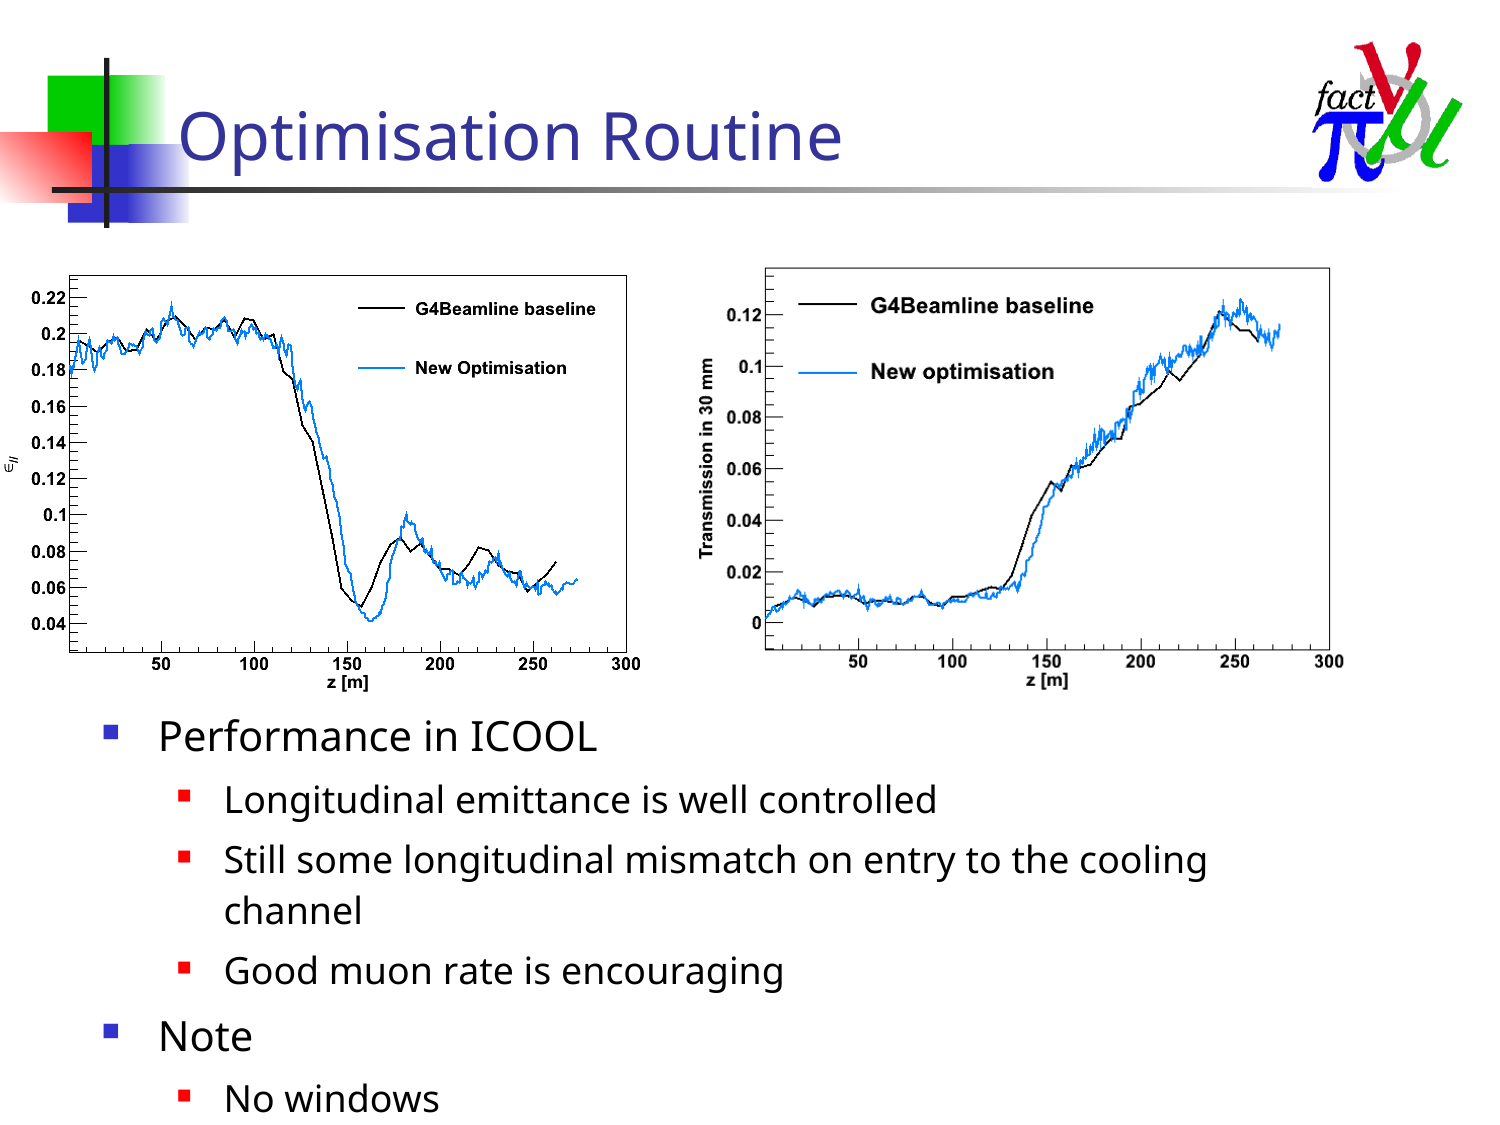

# Optimisation Routine
Performance in ICOOL
Longitudinal emittance is well controlled
Still some longitudinal mismatch on entry to the cooling channel
Good muon rate is encouraging
Note
No windows
Increased LiH absorber thickness in cooling channel (12 mm)